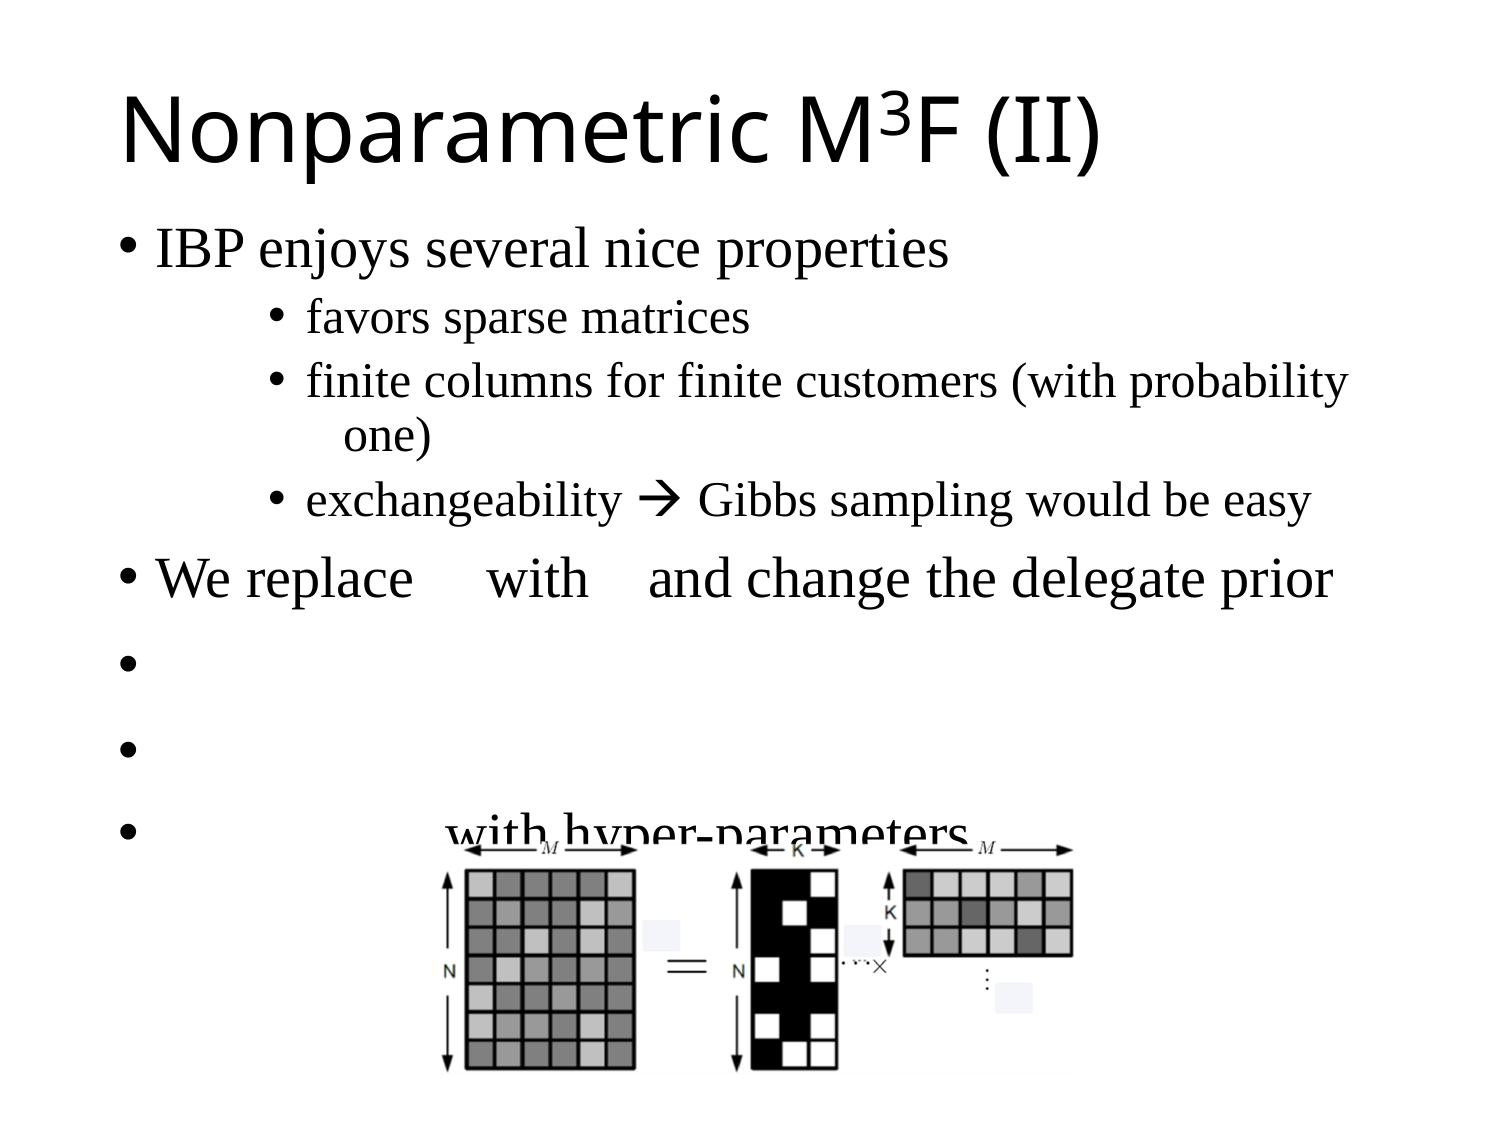

Nonparametric M3F (II)
IBP enjoys several nice properties
favors sparse matrices
finite columns for finite customers (with probability one)
exchangeability  Gibbs sampling would be easy
We replace with and change the delegate prior
 with hyper-parameters